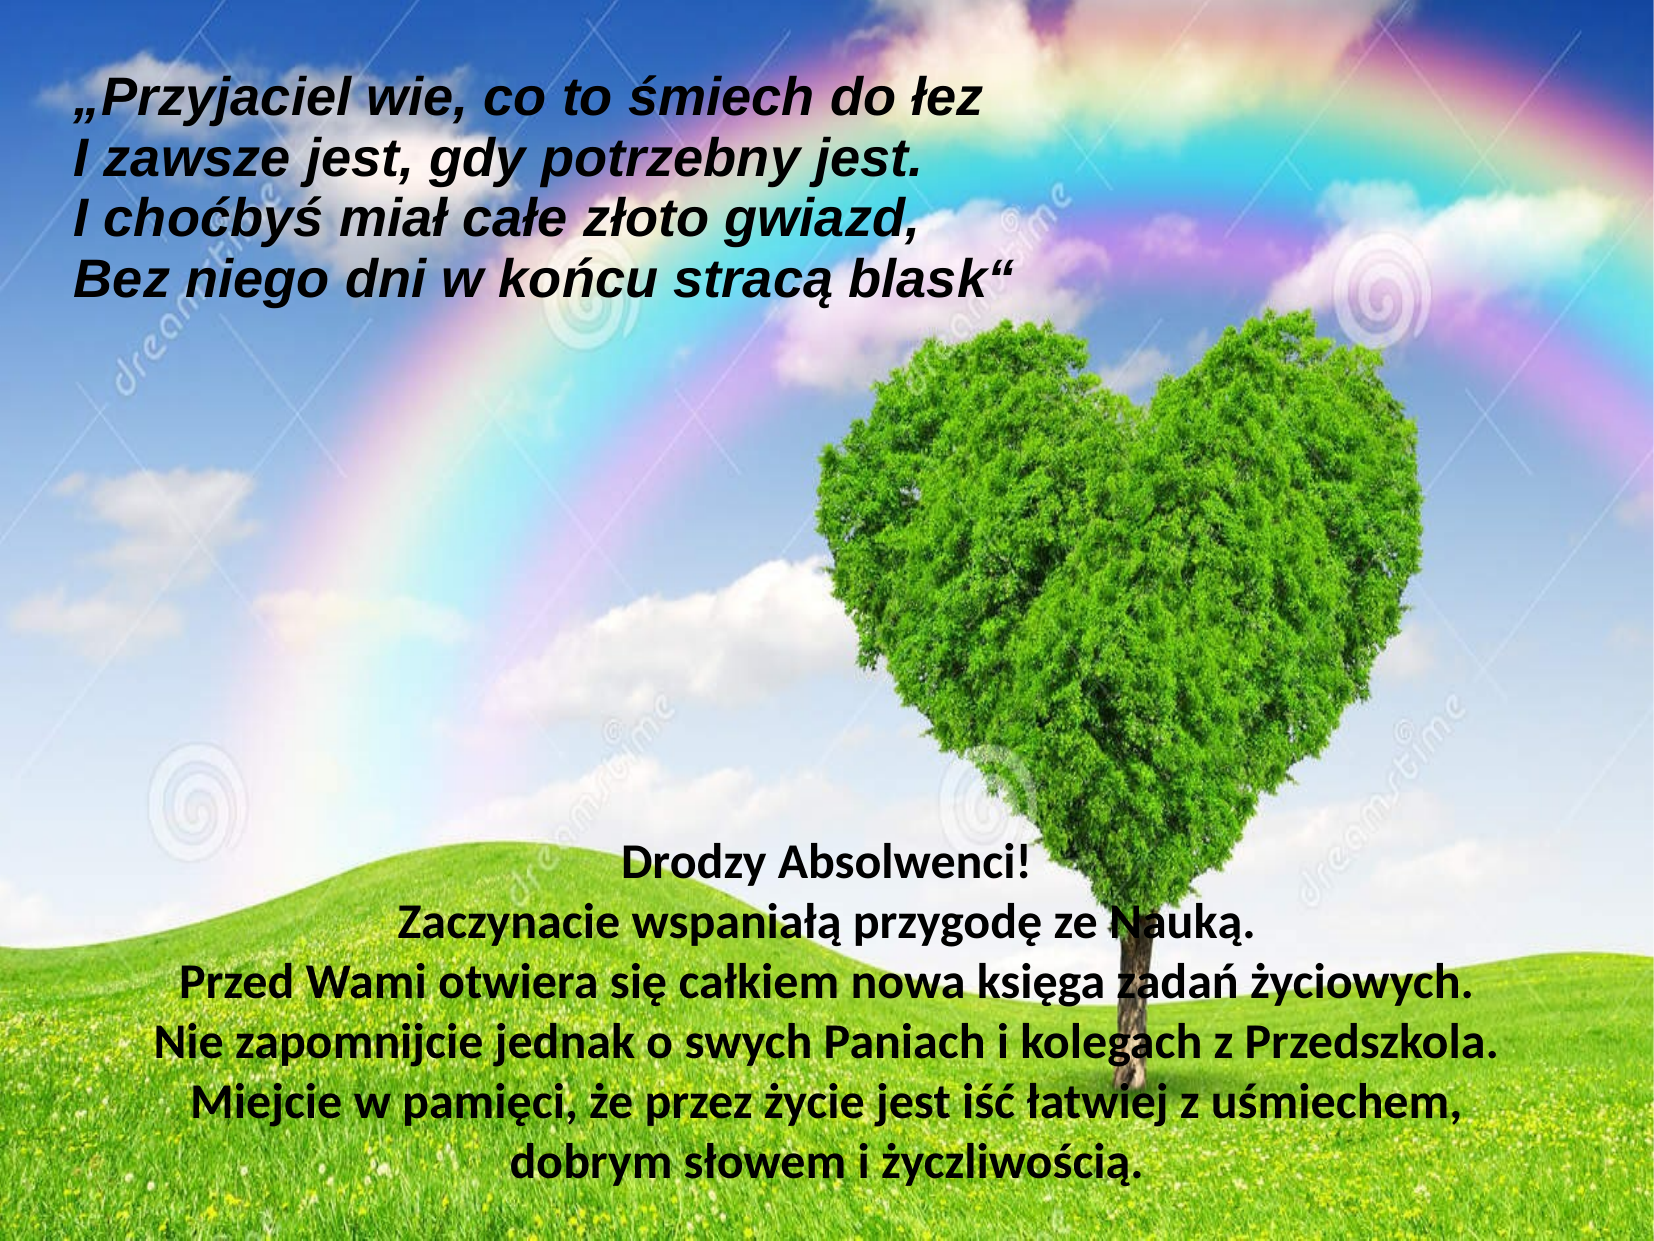

„Przyjaciel wie, co to śmiech do łez
I zawsze jest, gdy potrzebny jest.
I choćbyś miał całe złoto gwiazd,
Bez niego dni w końcu stracą blask“
Drodzy Absolwenci!
Zaczynacie wspaniałą przygodę ze Nauką.
Przed Wami otwiera się całkiem nowa księga zadań życiowych.
Nie zapomnijcie jednak o swych Paniach i kolegach z Przedszkola.
Miejcie w pamięci, że przez życie jest iść łatwiej z uśmiechem,
dobrym słowem i życzliwością.